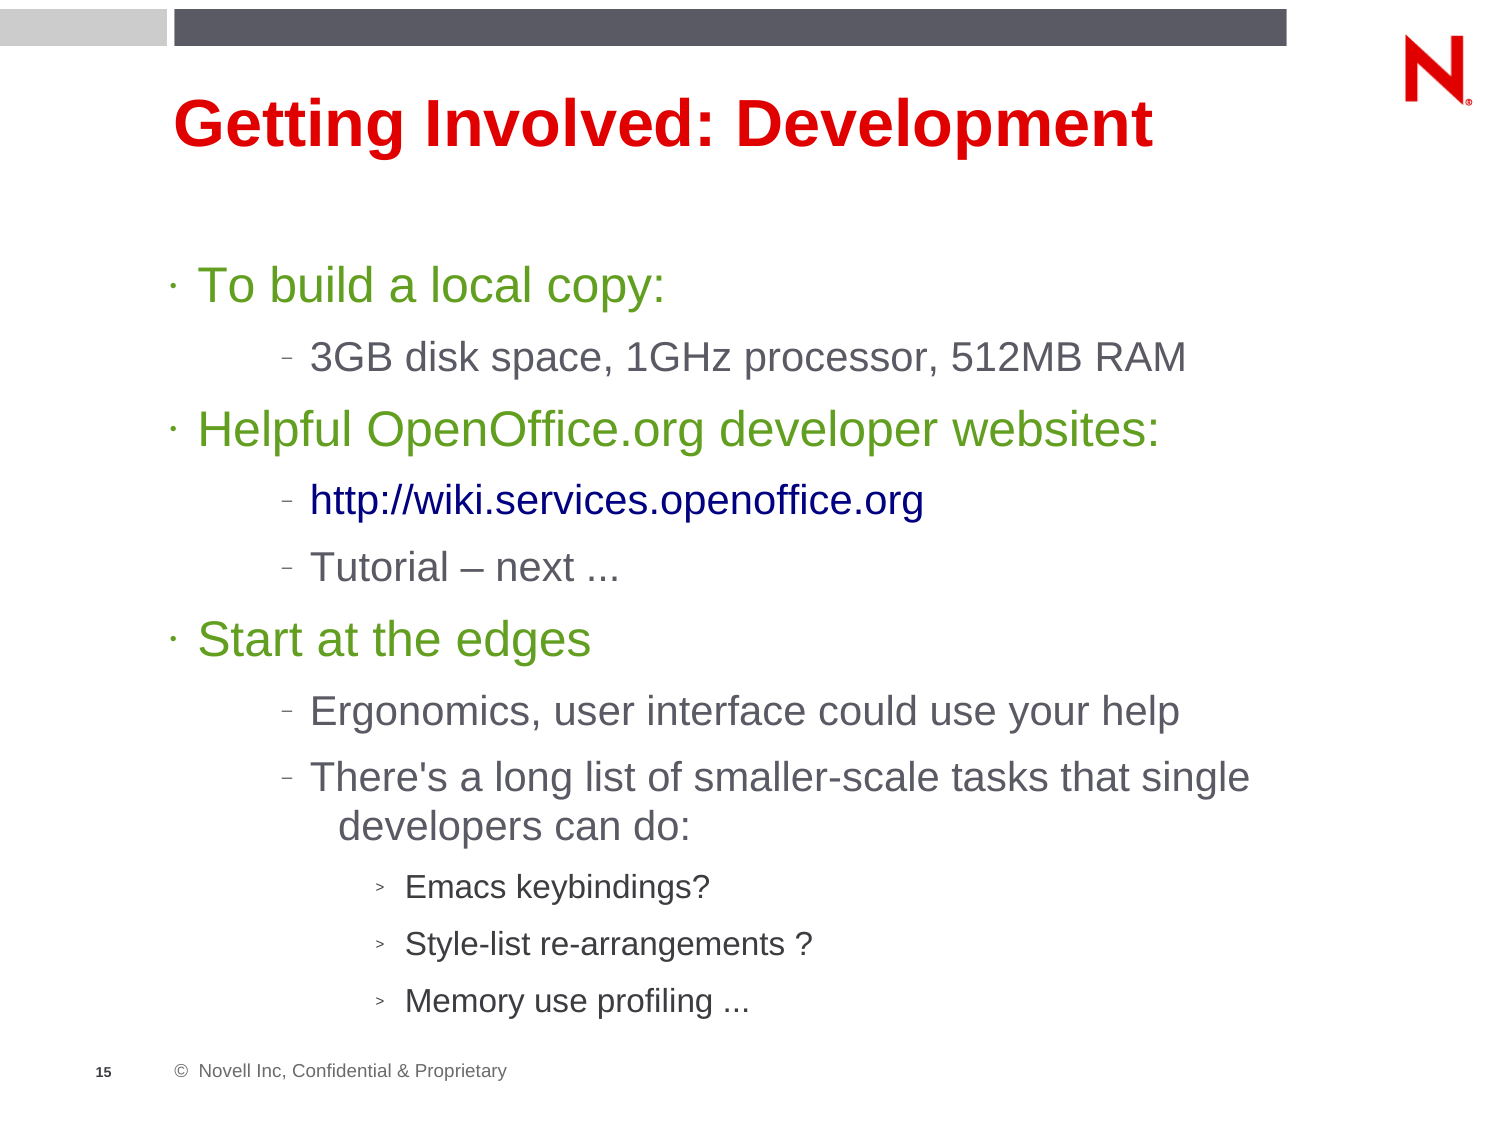

# Getting Involved: Development
To build a local copy:
3GB disk space, 1GHz processor, 512MB RAM
Helpful OpenOffice.org developer websites:
http://wiki.services.openoffice.org
Tutorial – next ...
Start at the edges
Ergonomics, user interface could use your help
There's a long list of smaller-scale tasks that single developers can do:
Emacs keybindings?
Style-list re-arrangements ?
Memory use profiling ...